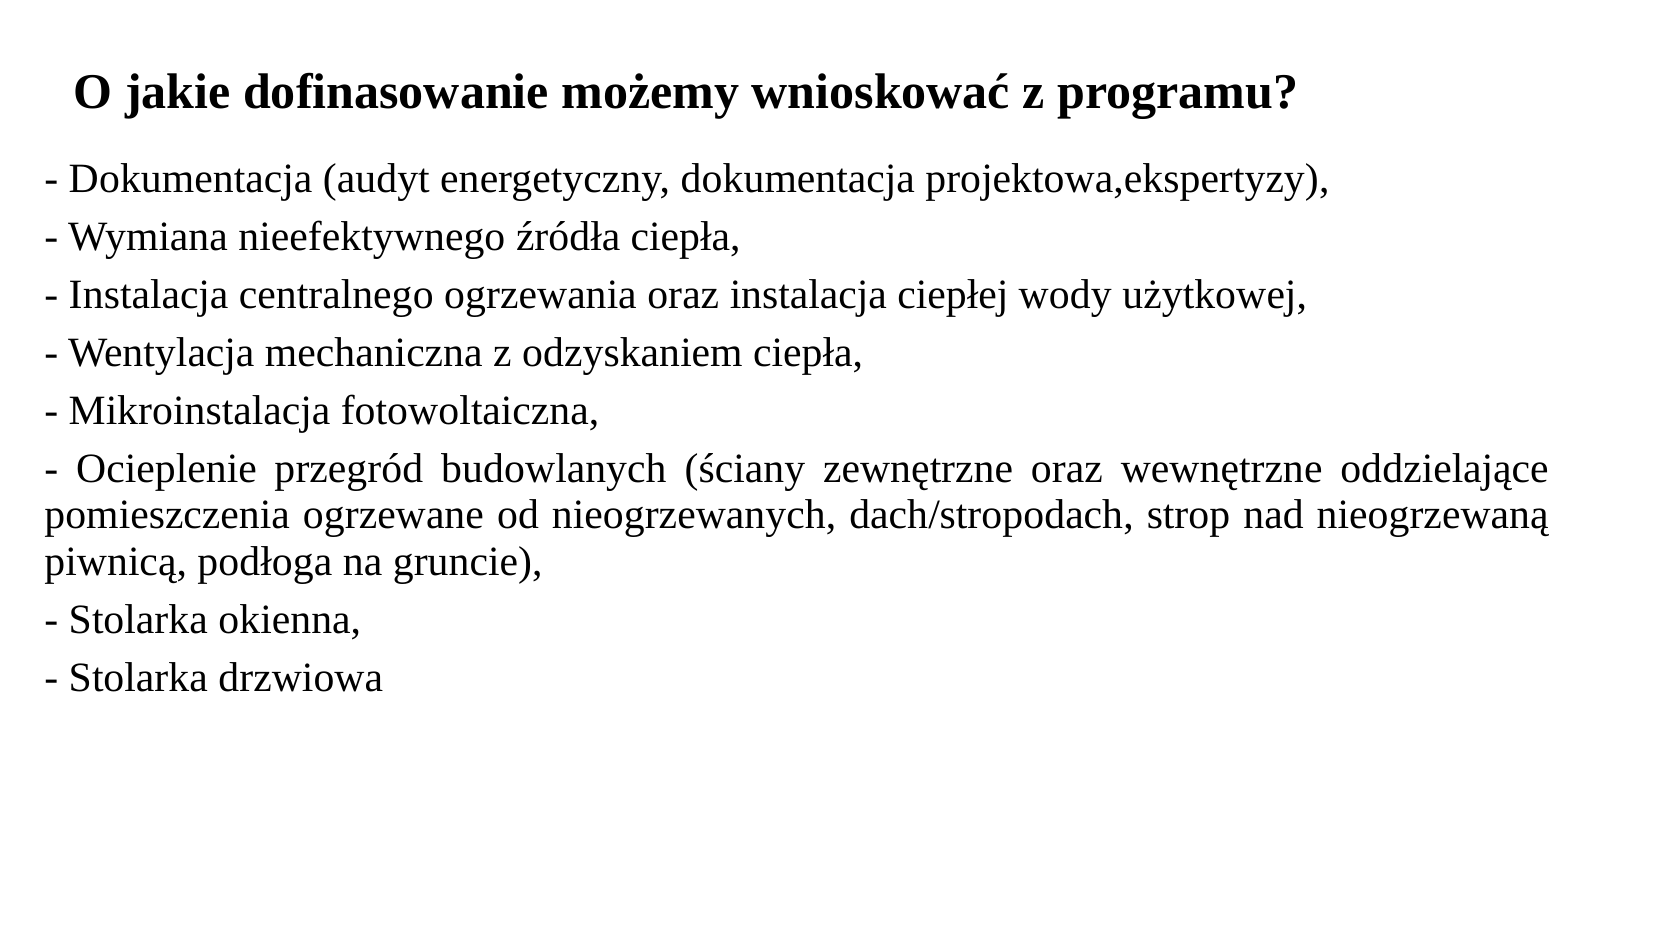

O jakie dofinasowanie możemy wnioskować z programu?
- Dokumentacja (audyt energetyczny, dokumentacja projektowa,ekspertyzy),
- Wymiana nieefektywnego źródła ciepła,
- Instalacja centralnego ogrzewania oraz instalacja ciepłej wody użytkowej,
- Wentylacja mechaniczna z odzyskaniem ciepła,
- Mikroinstalacja fotowoltaiczna,
- Ocieplenie przegród budowlanych (ściany zewnętrzne oraz wewnętrzne oddzielające pomieszczenia ogrzewane od nieogrzewanych, dach/stropodach, strop nad nieogrzewaną piwnicą, podłoga na gruncie),
- Stolarka okienna,
- Stolarka drzwiowa